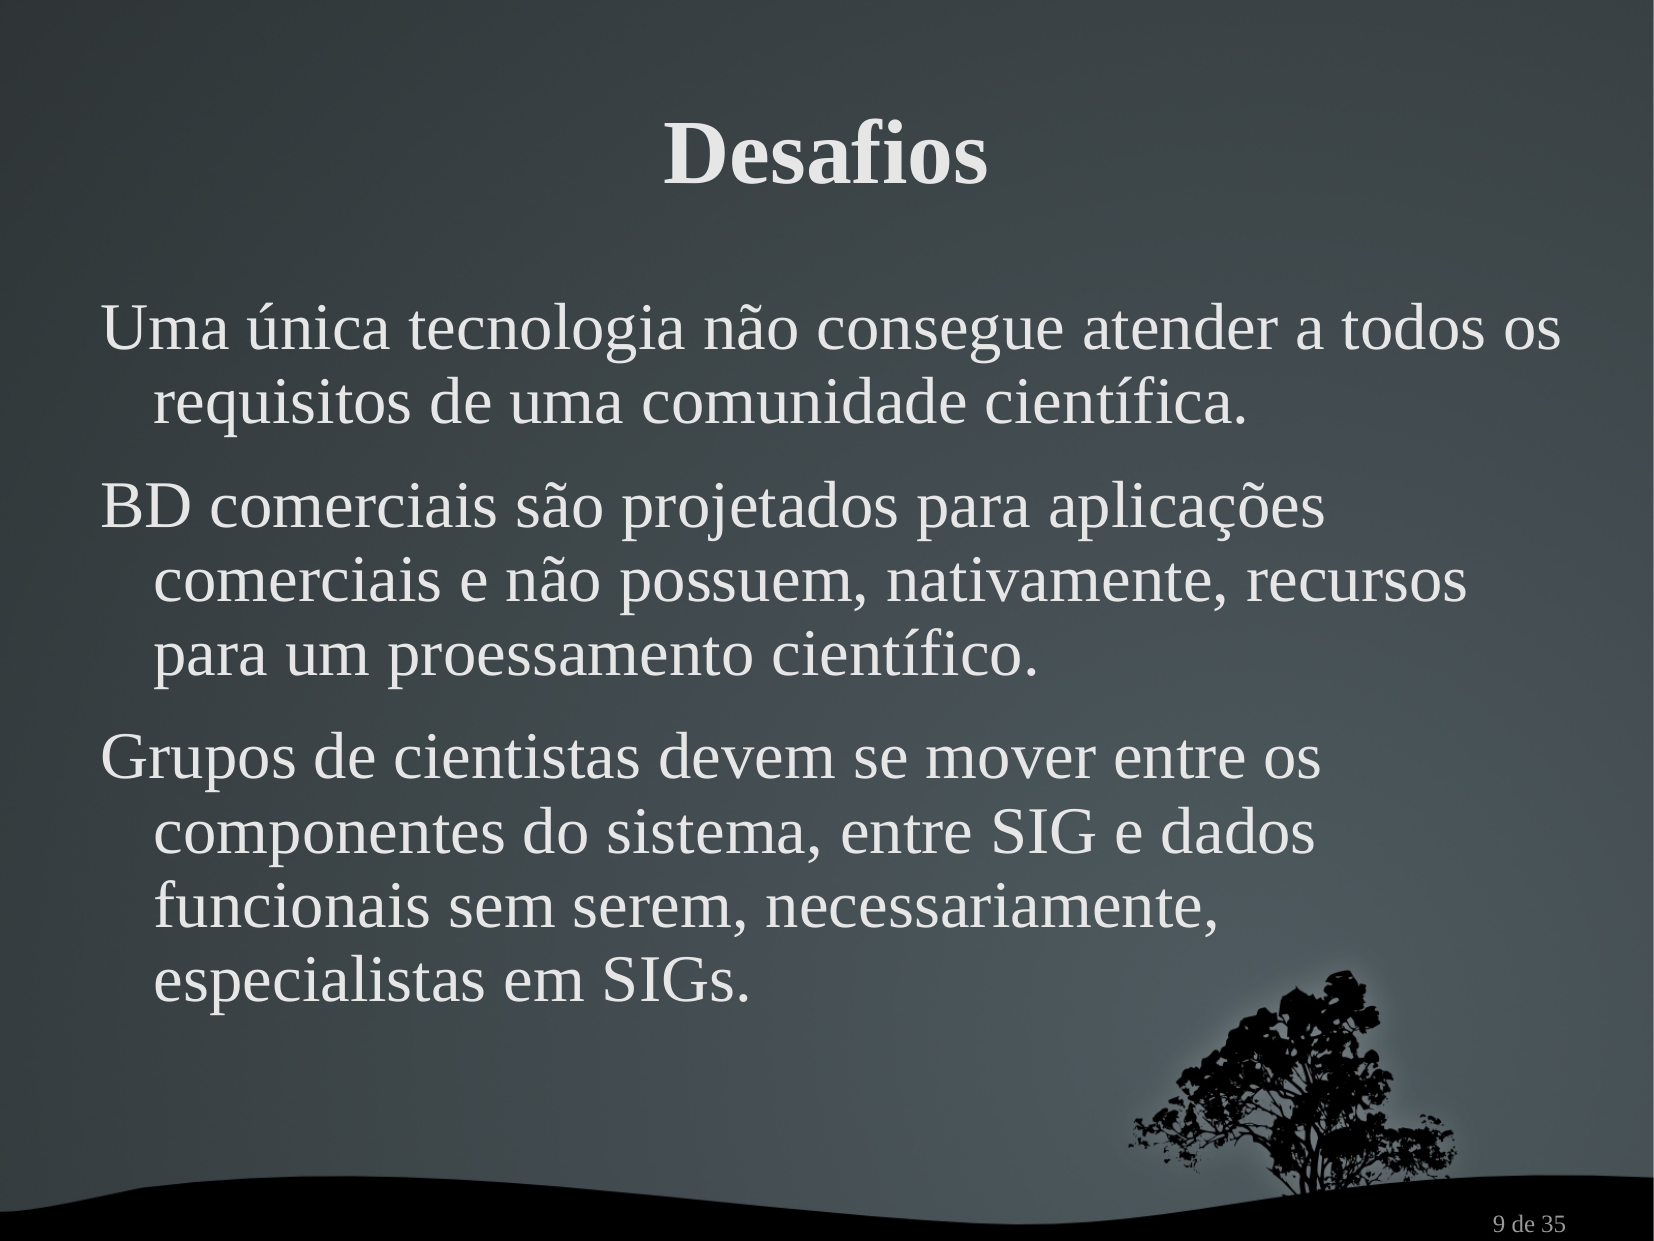

# Desafios
Uma única tecnologia não consegue atender a todos os requisitos de uma comunidade científica.
BD comerciais são projetados para aplicações comerciais e não possuem, nativamente, recursos para um proessamento científico.
Grupos de cientistas devem se mover entre os componentes do sistema, entre SIG e dados funcionais sem serem, necessariamente, especialistas em SIGs.
9